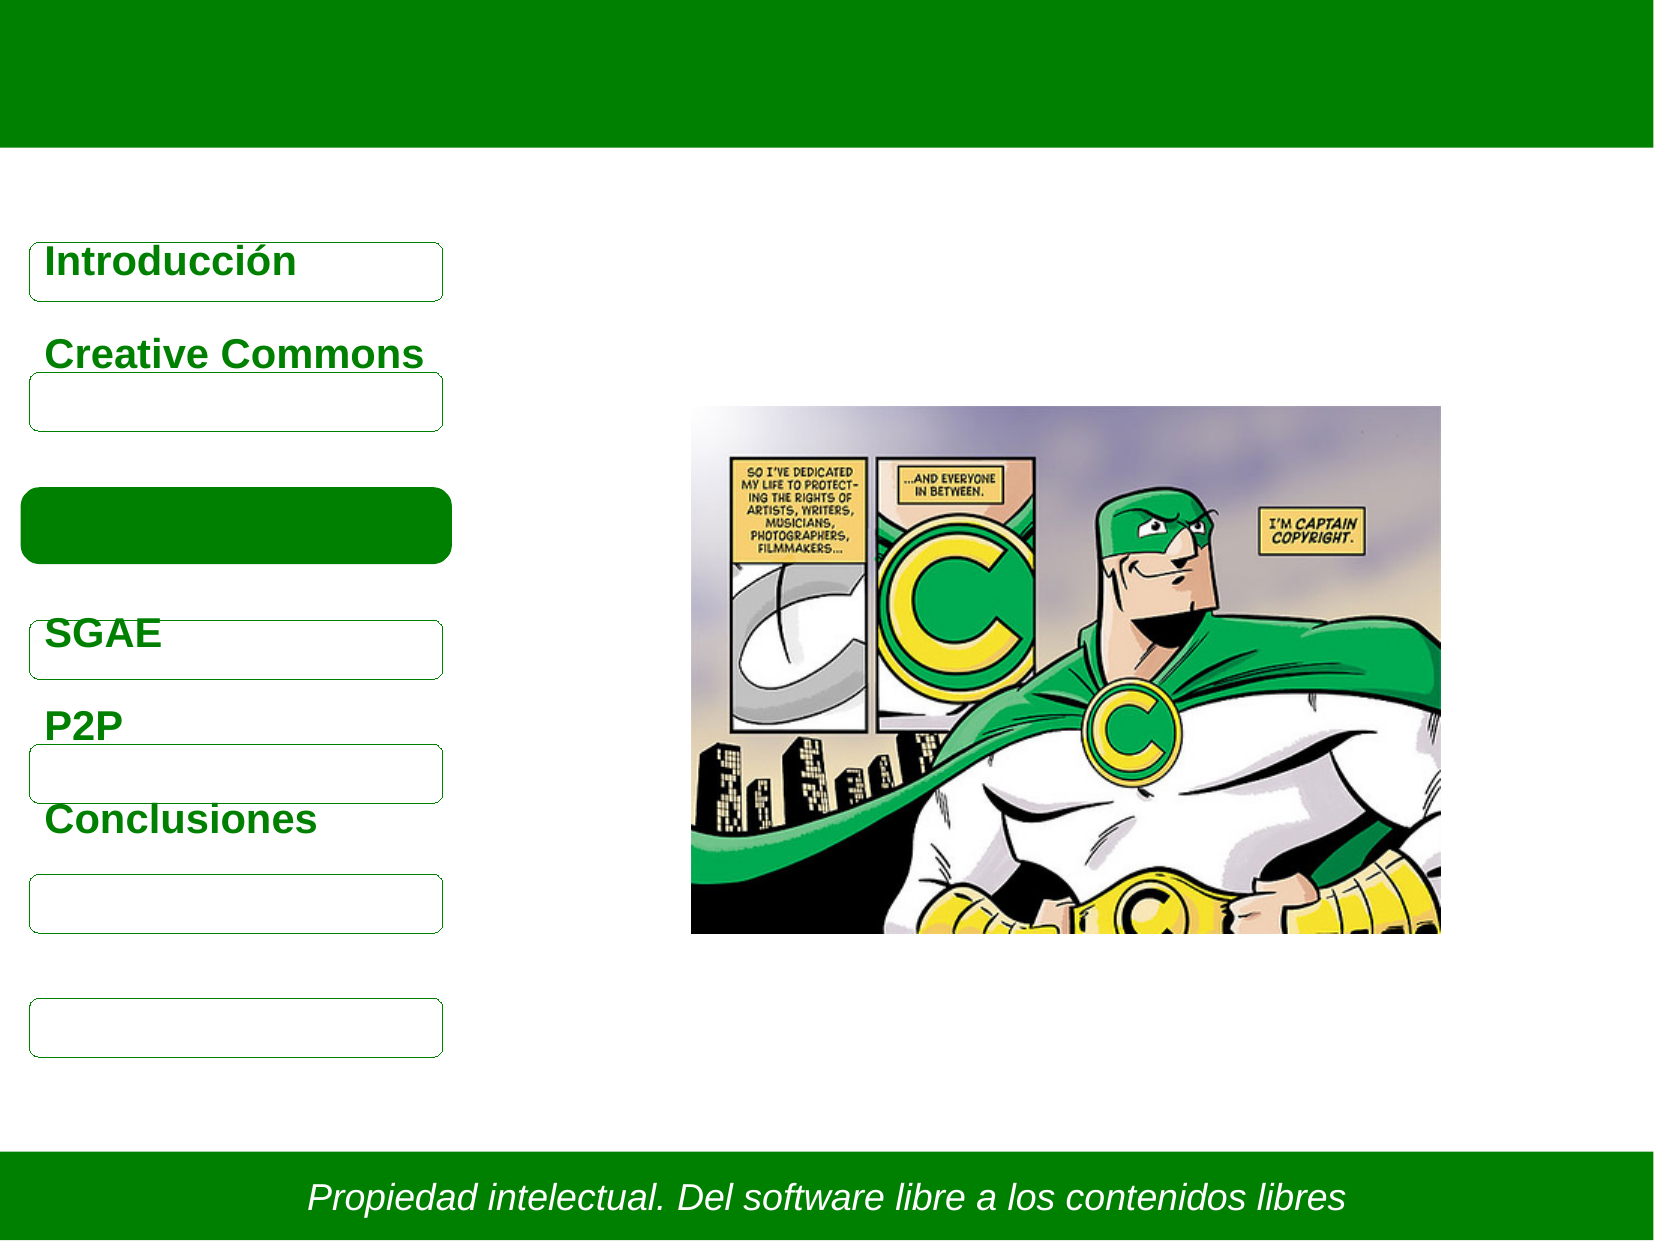

Introducción
Creative Commons
Analogías
LPI
SGAE
P2P
Conclusiones
Propiedad intelectual. Del software libre a los contenidos libres